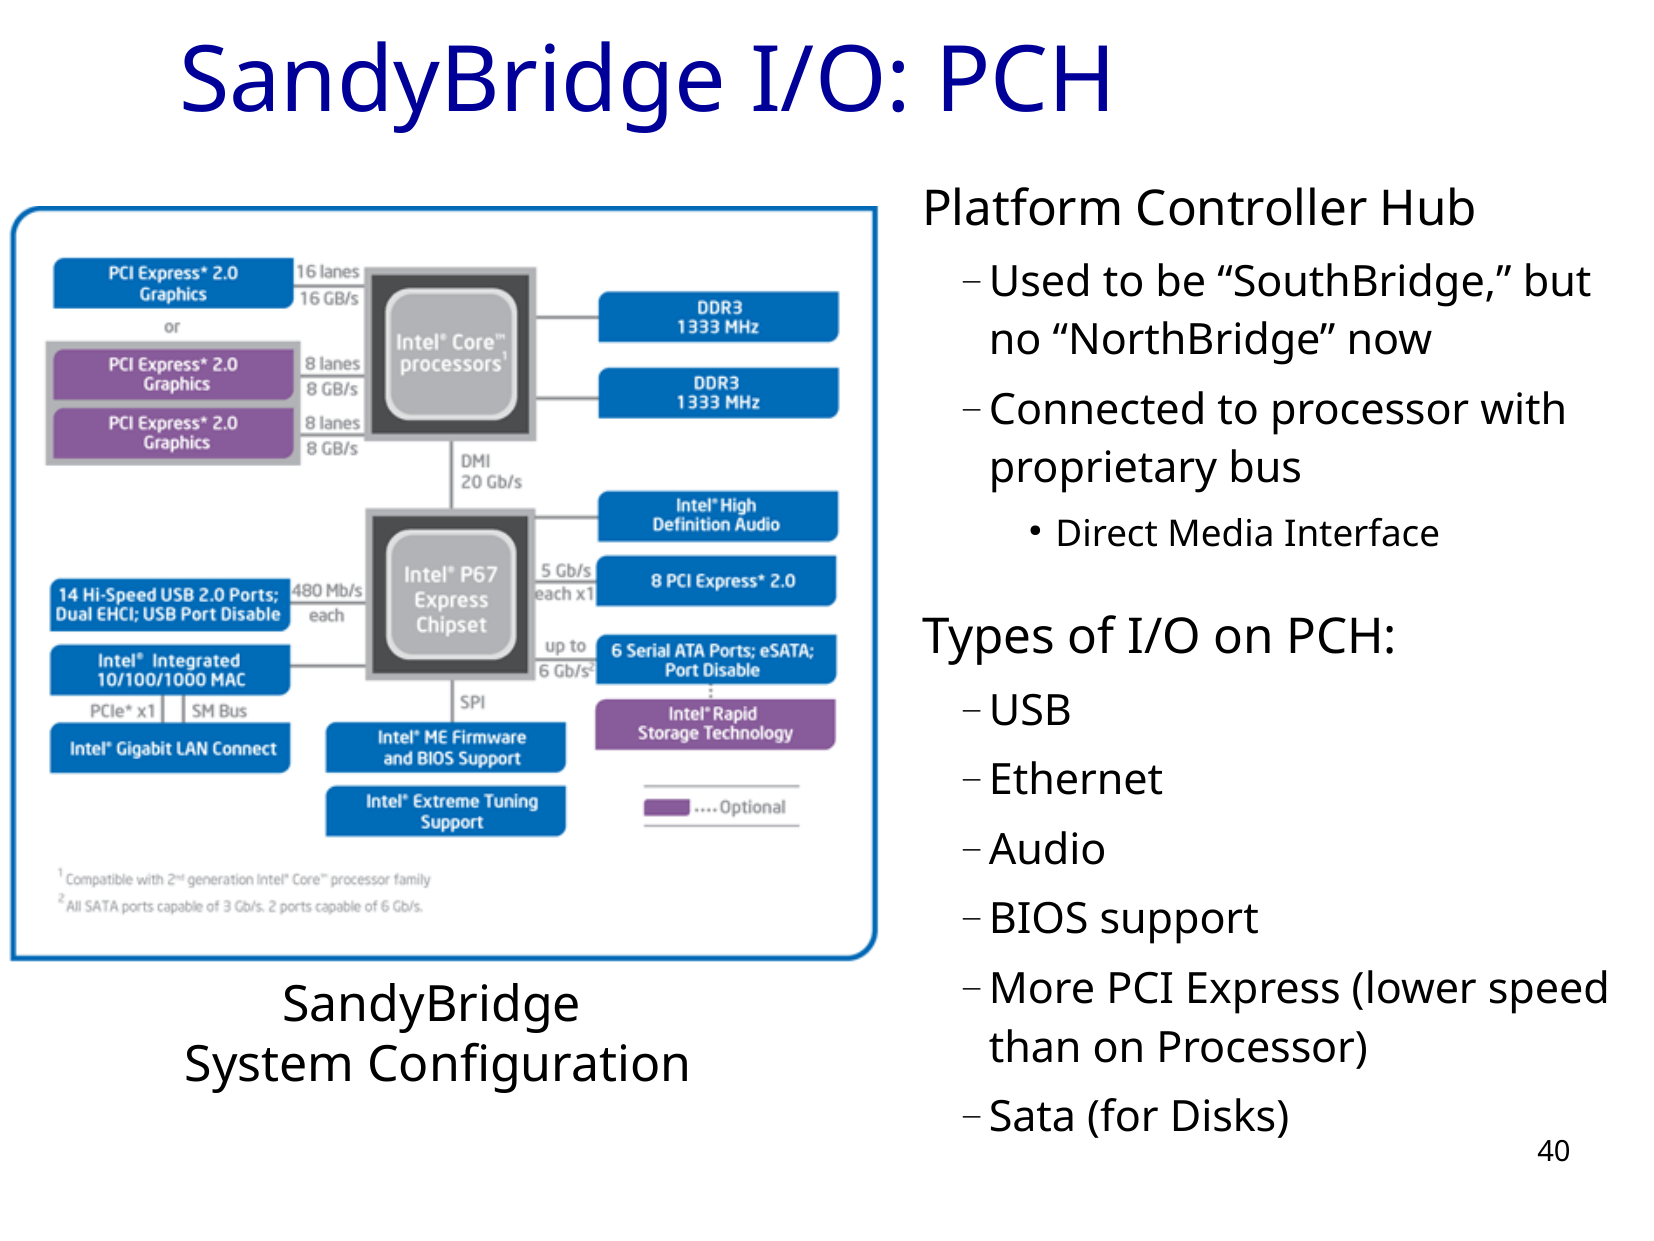

# SandyBridge I/O: PCH
Platform Controller Hub
Used to be “SouthBridge,” but no “NorthBridge” now
Connected to processor with proprietary bus
Direct Media Interface
Types of I/O on PCH:
USB
Ethernet
Audio
BIOS support
More PCI Express (lower speed than on Processor)
Sata (for Disks)
SandyBridge
System Configuration
40